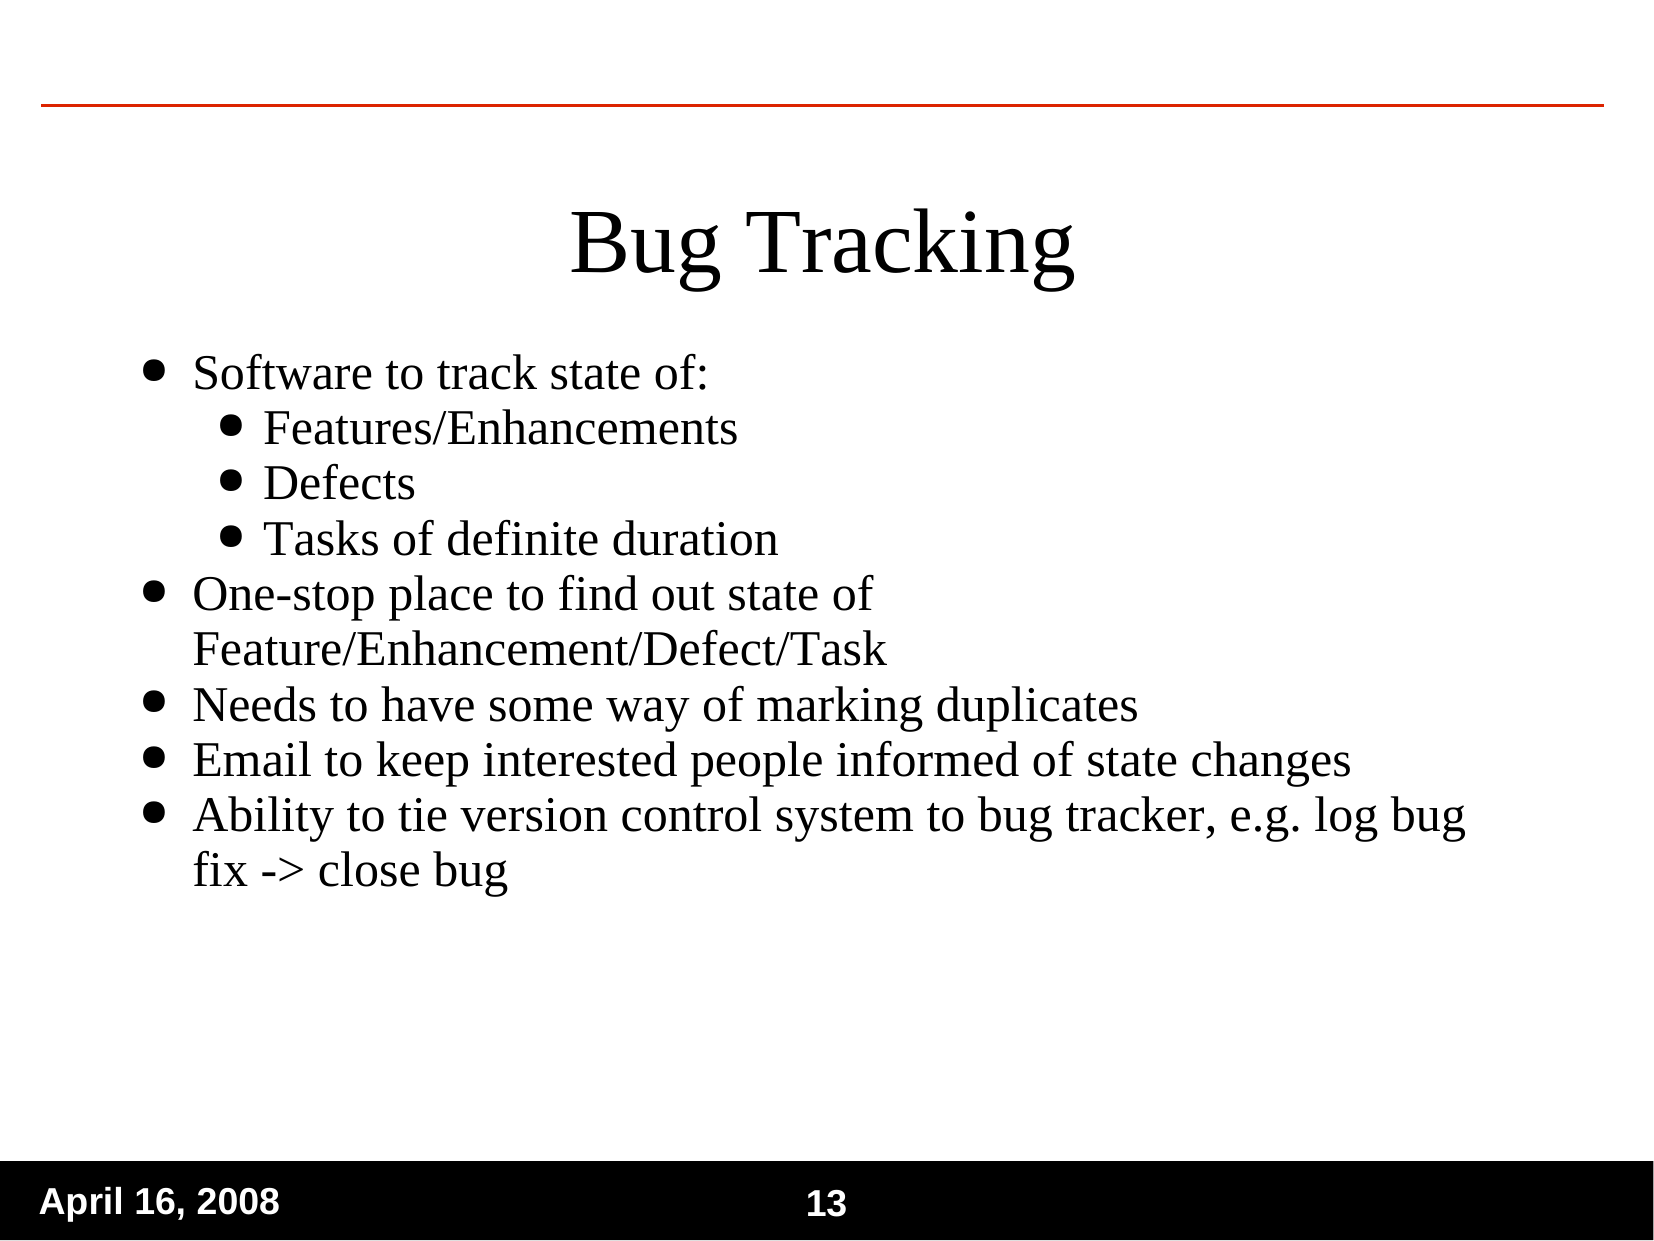

# Bug Tracking
Software to track state of:
Features/Enhancements
Defects
Tasks of definite duration
One-stop place to find out state of Feature/Enhancement/Defect/Task
Needs to have some way of marking duplicates
Email to keep interested people informed of state changes
Ability to tie version control system to bug tracker, e.g. log bug fix -> close bug